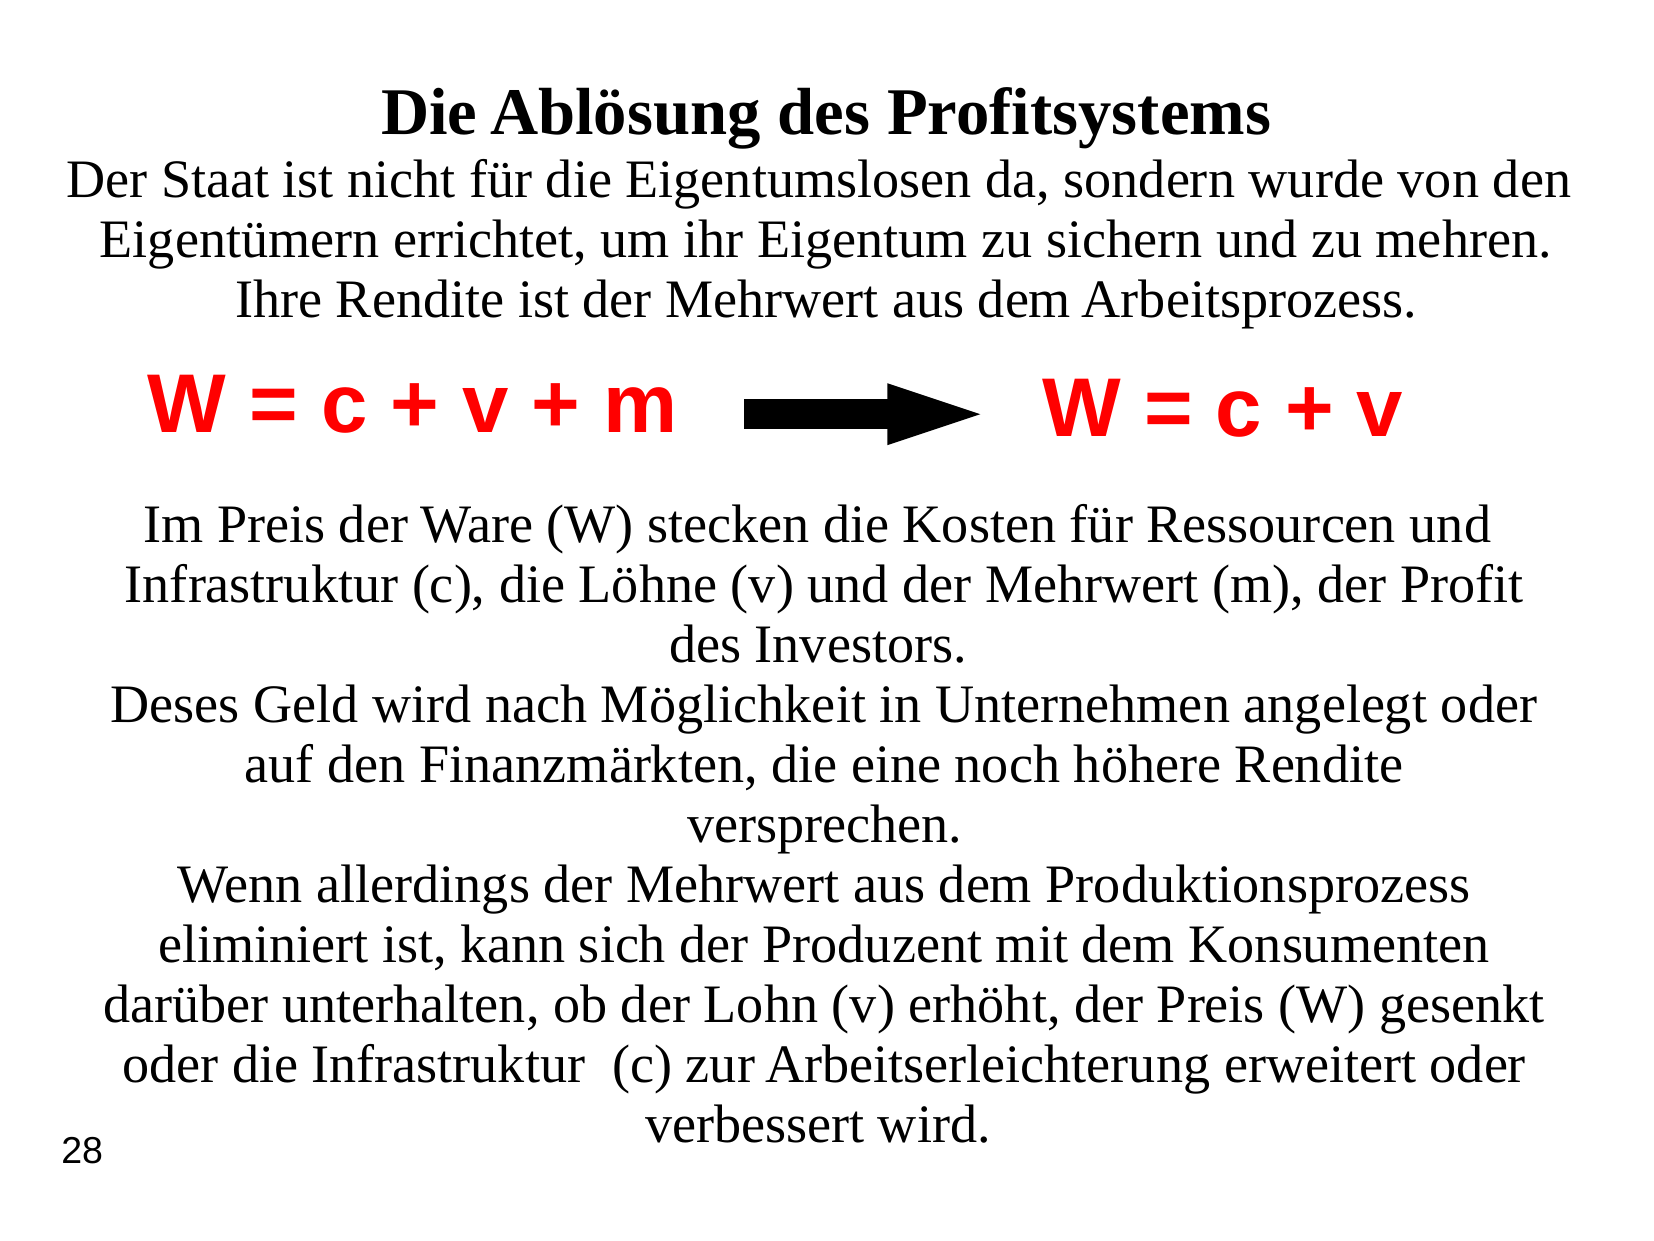

Die Ablösung des Profitsystems
Der Staat ist nicht für die Eigentumslosen da, sondern wurde von den
Eigentümern errichtet, um ihr Eigentum zu sichern und zu mehren.
Ihre Rendite ist der Mehrwert aus dem Arbeitsprozess.
W = c + v + m
W = c + v
Im Preis der Ware (W) stecken die Kosten für Ressourcen und Infrastruktur (c), die Löhne (v) und der Mehrwert (m), der Profit des Investors.
Deses Geld wird nach Möglichkeit in Unternehmen angelegt oder auf den Finanzmärkten, die eine noch höhere Rendite versprechen.
Wenn allerdings der Mehrwert aus dem Produktionsprozess eliminiert ist, kann sich der Produzent mit dem Konsumenten darüber unterhalten, ob der Lohn (v) erhöht, der Preis (W) gesenkt oder die Infrastruktur (c) zur Arbeitserleichterung erweitert oder verbessert wird.